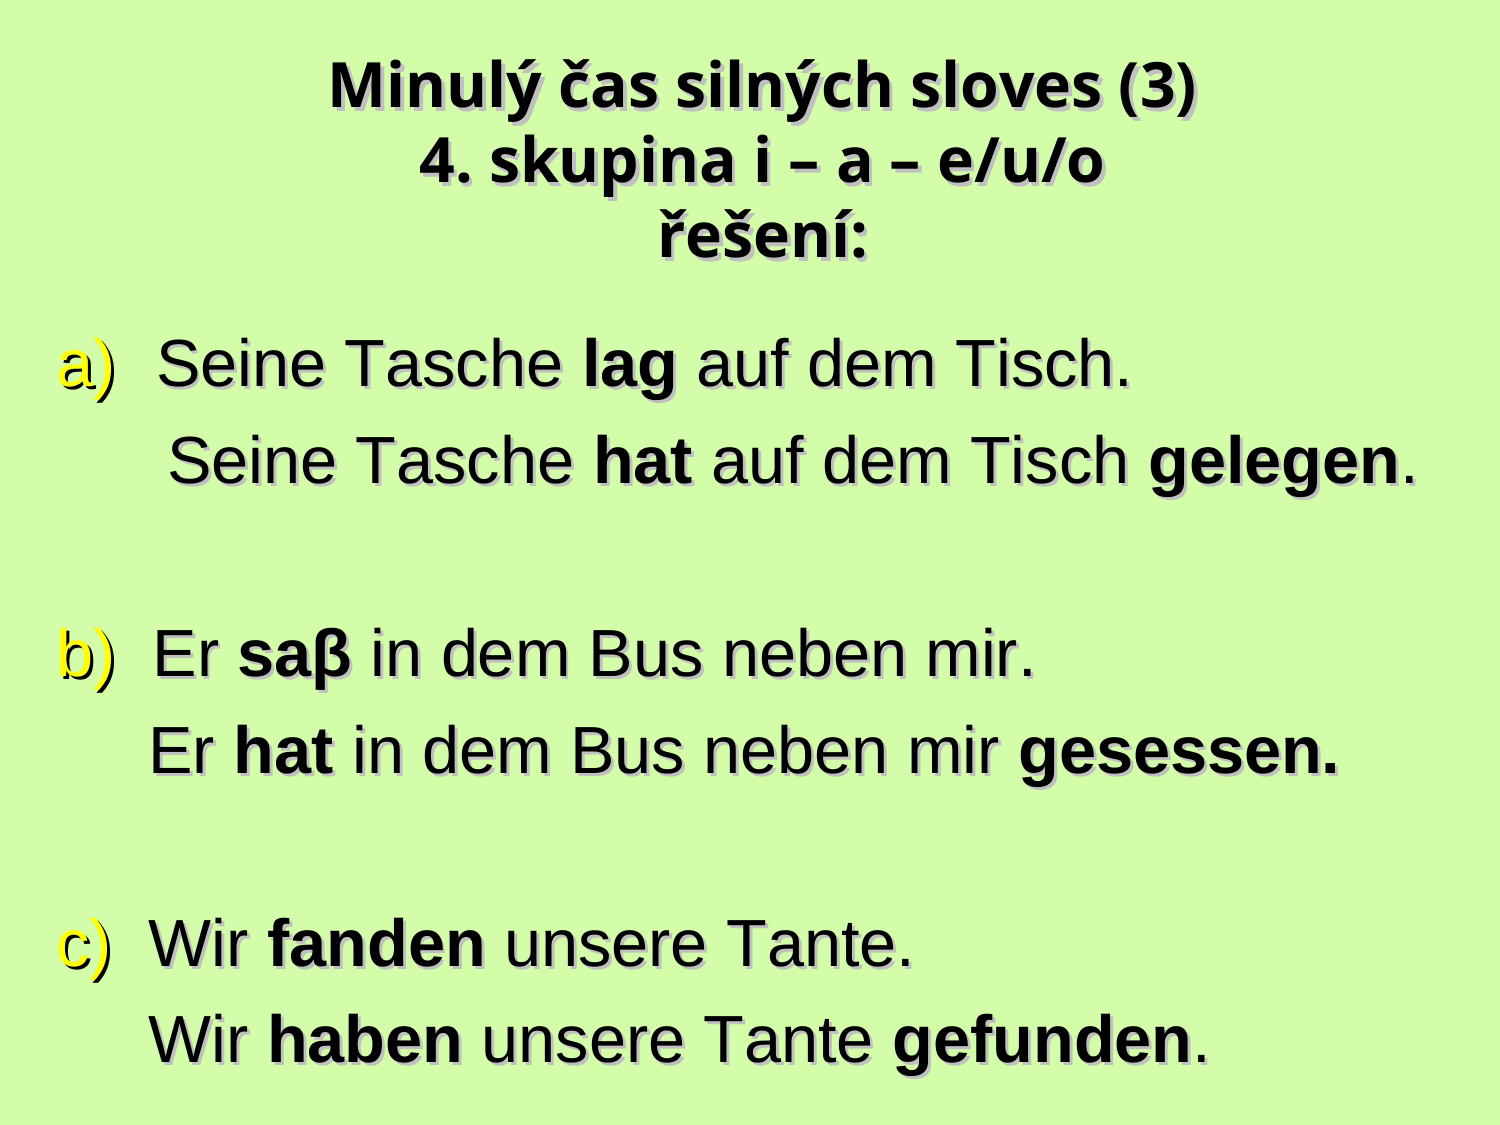

# Minulý čas silných sloves (3) 4. skupina i – a – e/u/o řešení:
Seine Tasche lag auf dem Tisch.
 Seine Tasche hat auf dem Tisch gelegen.
b) Er saβ in dem Bus neben mir.
 Er hat in dem Bus neben mir gesessen.
c) Wir fanden unsere Tante.
 Wir haben unsere Tante gefunden.